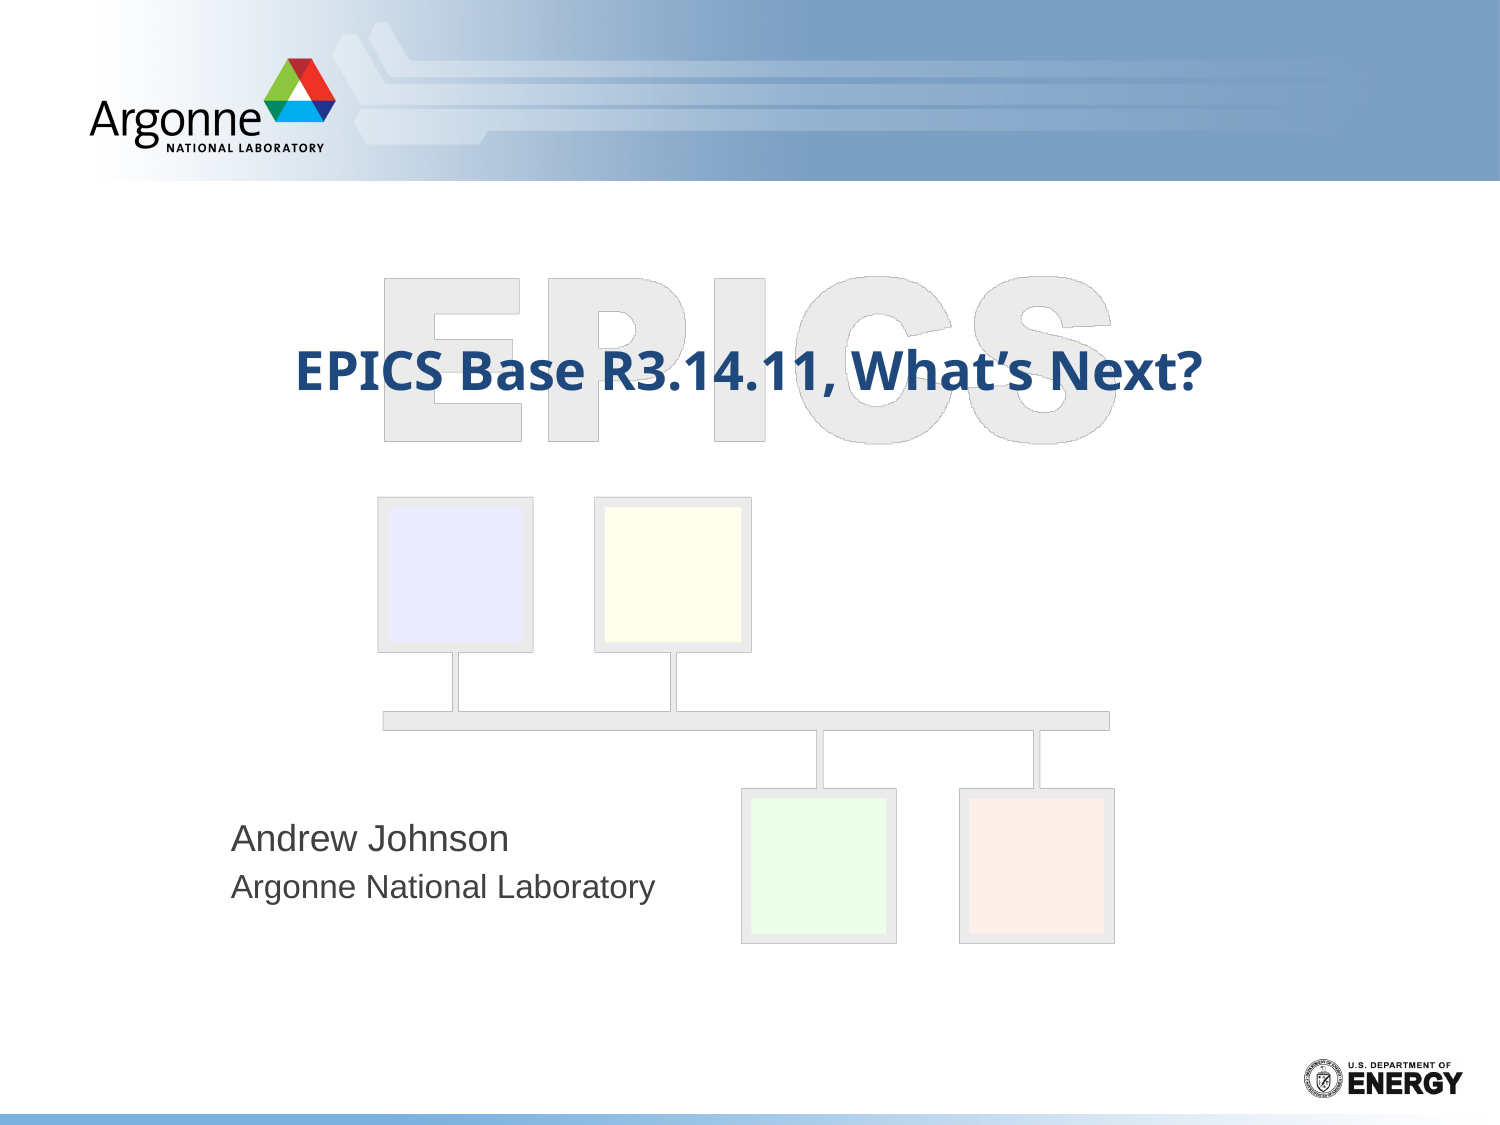

# EPICS Base R3.14.11, What’s Next?
Andrew Johnson
Argonne National Laboratory